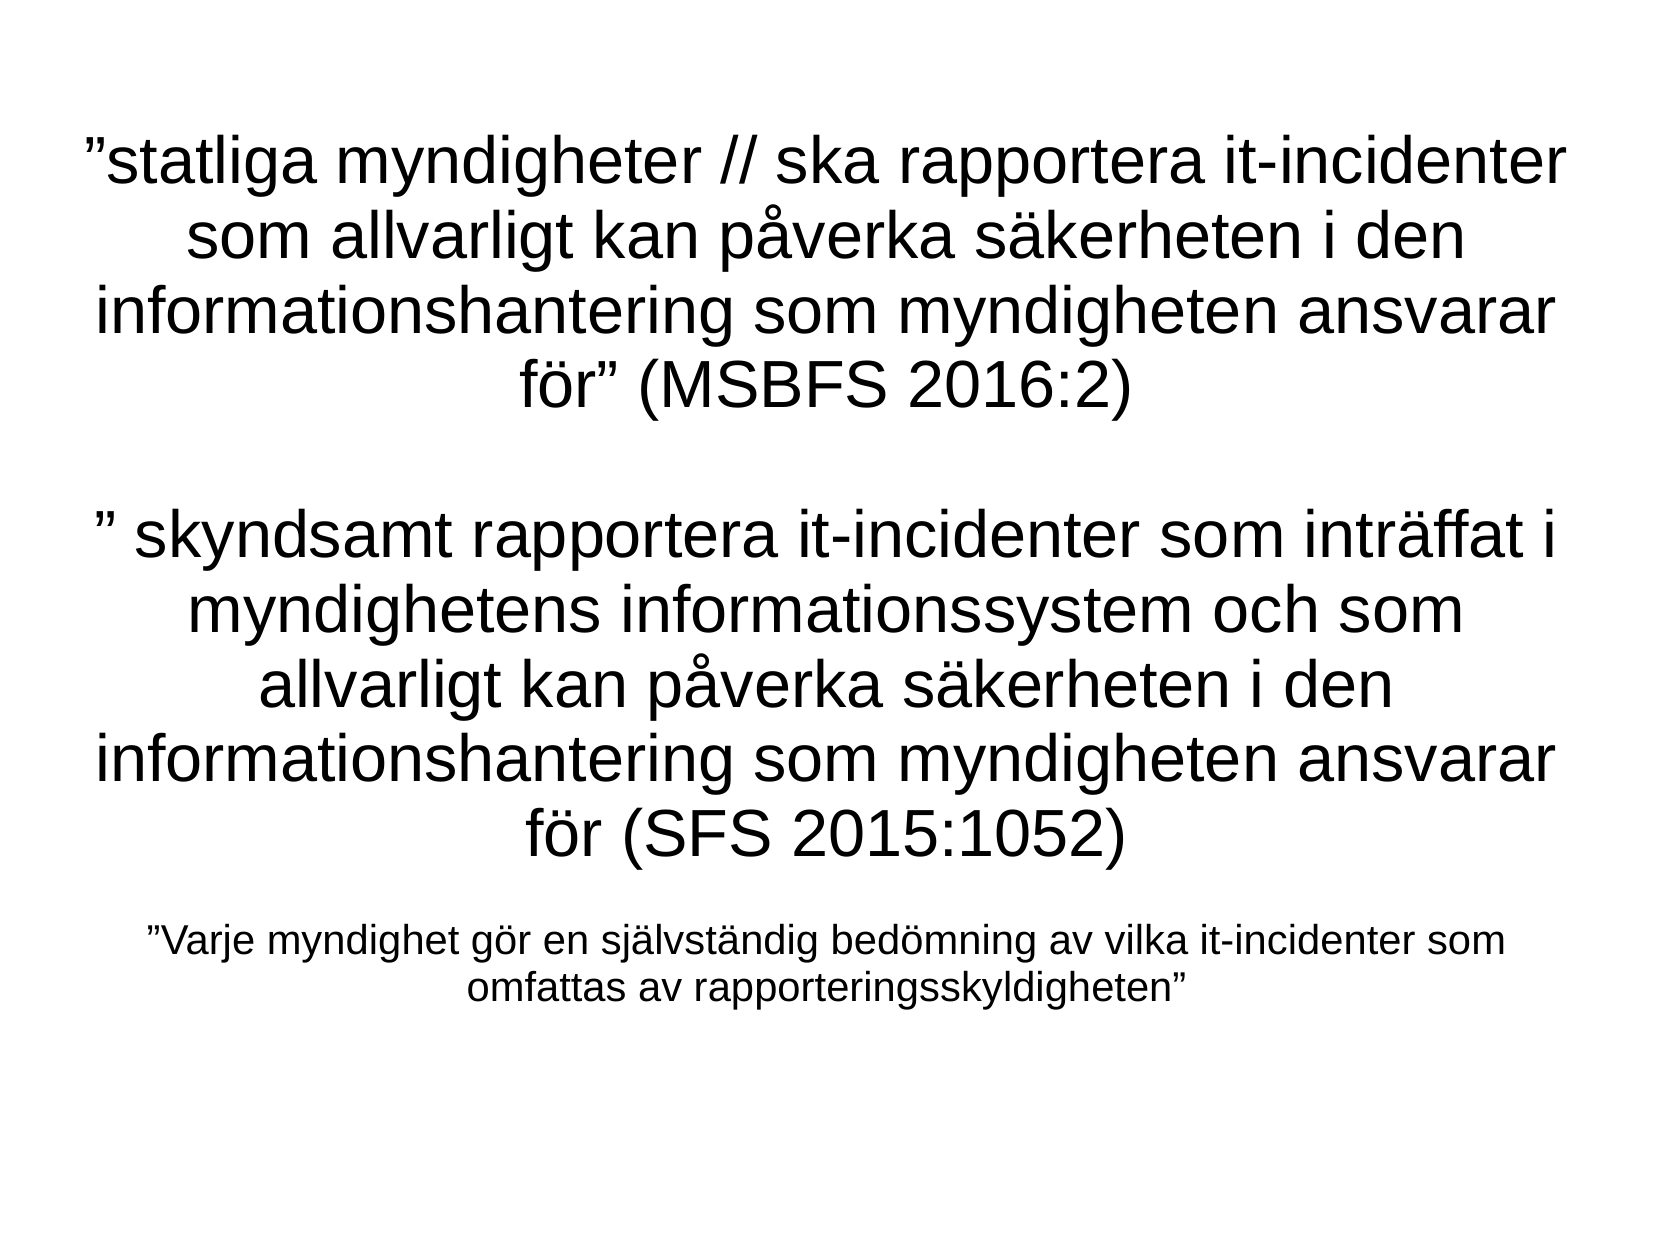

# ”statliga myndigheter // ska rapportera it-incidenter som allvarligt kan påverka säkerheten i den informationshantering som myndigheten ansvarar för” (MSBFS 2016:2)
” skyndsamt rapportera it-incidenter som inträffat i myndighetens informationssystem och som allvarligt kan påverka säkerheten i den informationshantering som myndigheten ansvarar för (SFS 2015:1052)
”Varje myndighet gör en självständig bedömning av vilka it-incidenter som omfattas av rapporteringsskyldigheten”